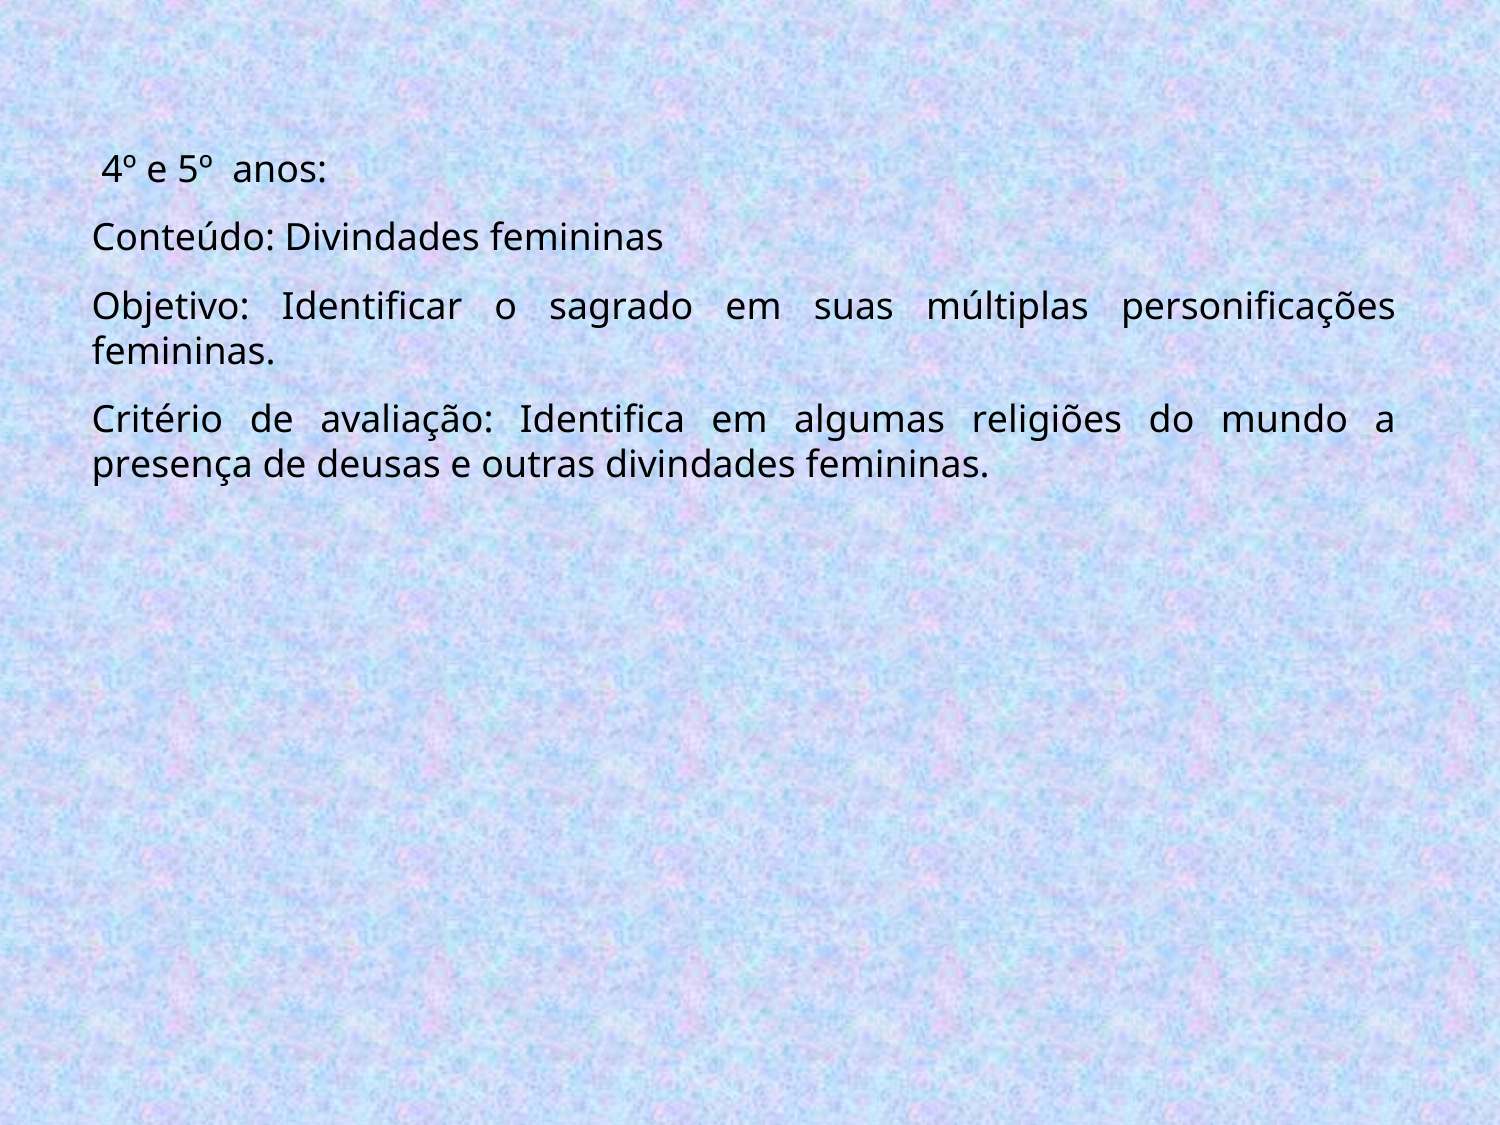

4º e 5º anos:
Conteúdo: Divindades femininas
Objetivo: Identificar o sagrado em suas múltiplas personificações femininas.
Critério de avaliação: Identifica em algumas religiões do mundo a presença de deusas e outras divindades femininas.